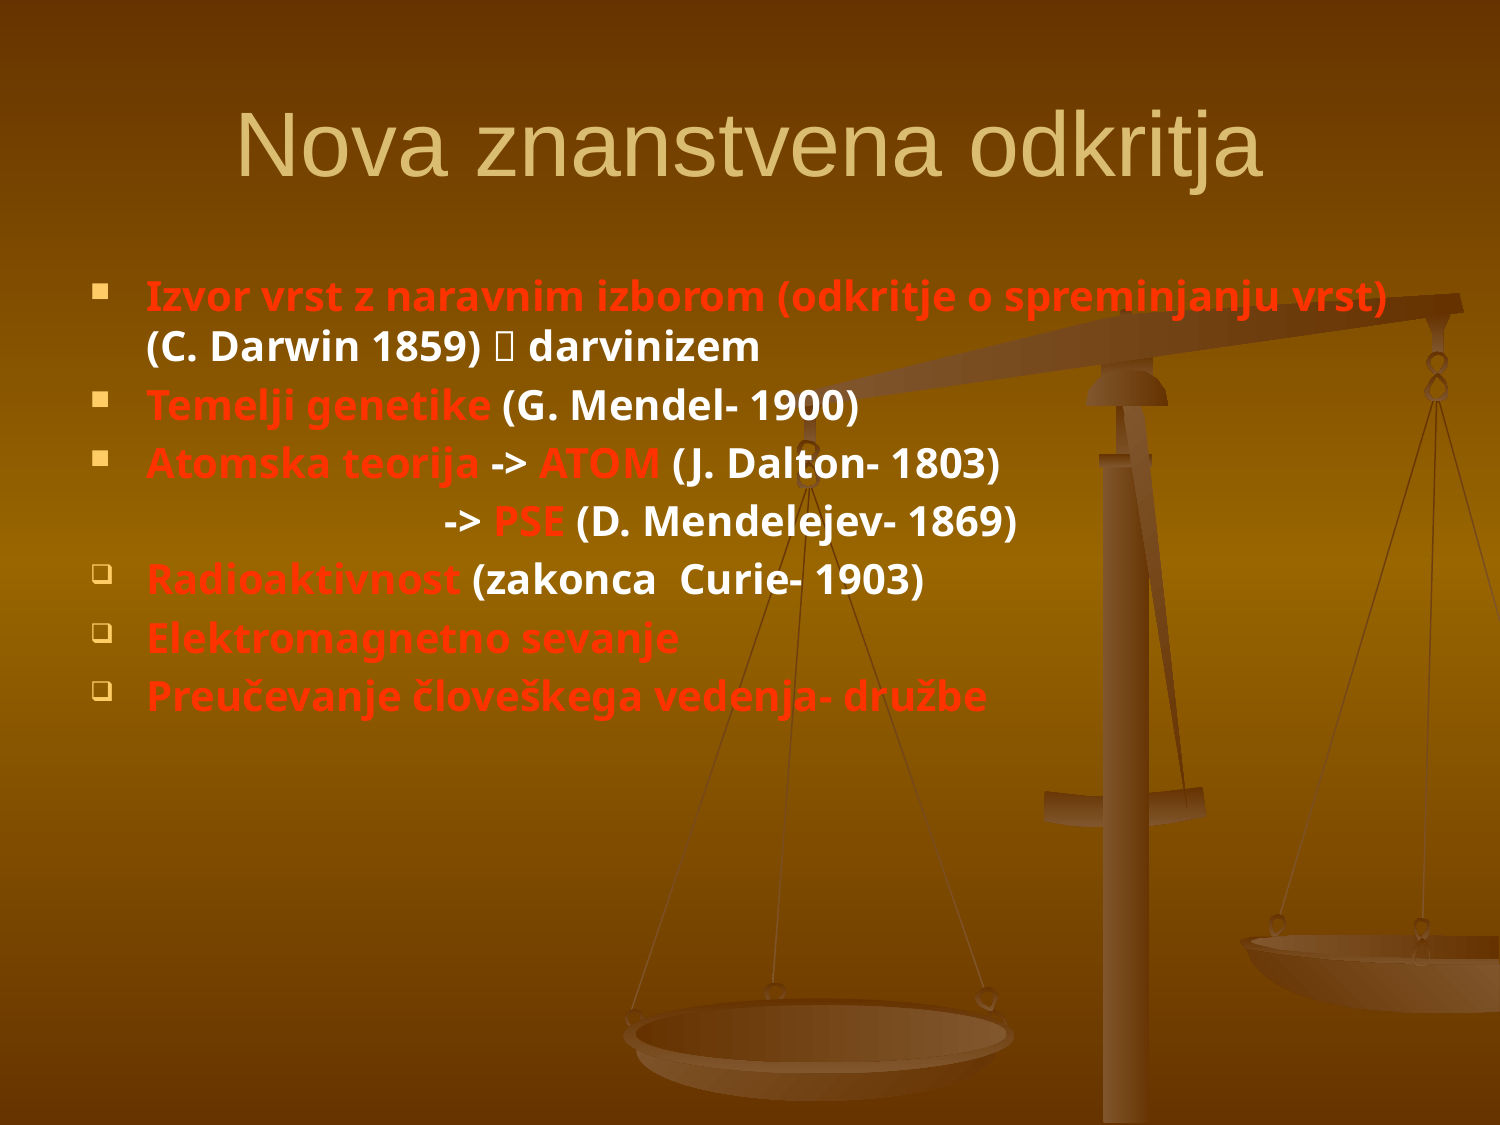

# Nova znanstvena odkritja
Izvor vrst z naravnim izborom (odkritje o spreminjanju vrst) (C. Darwin 1859)  darvinizem
Temelji genetike (G. Mendel- 1900)
Atomska teorija -> ATOM (J. Dalton- 1803)
 -> PSE (D. Mendelejev- 1869)
Radioaktivnost (zakonca Curie- 1903)
Elektromagnetno sevanje
Preučevanje človeškega vedenja- družbe